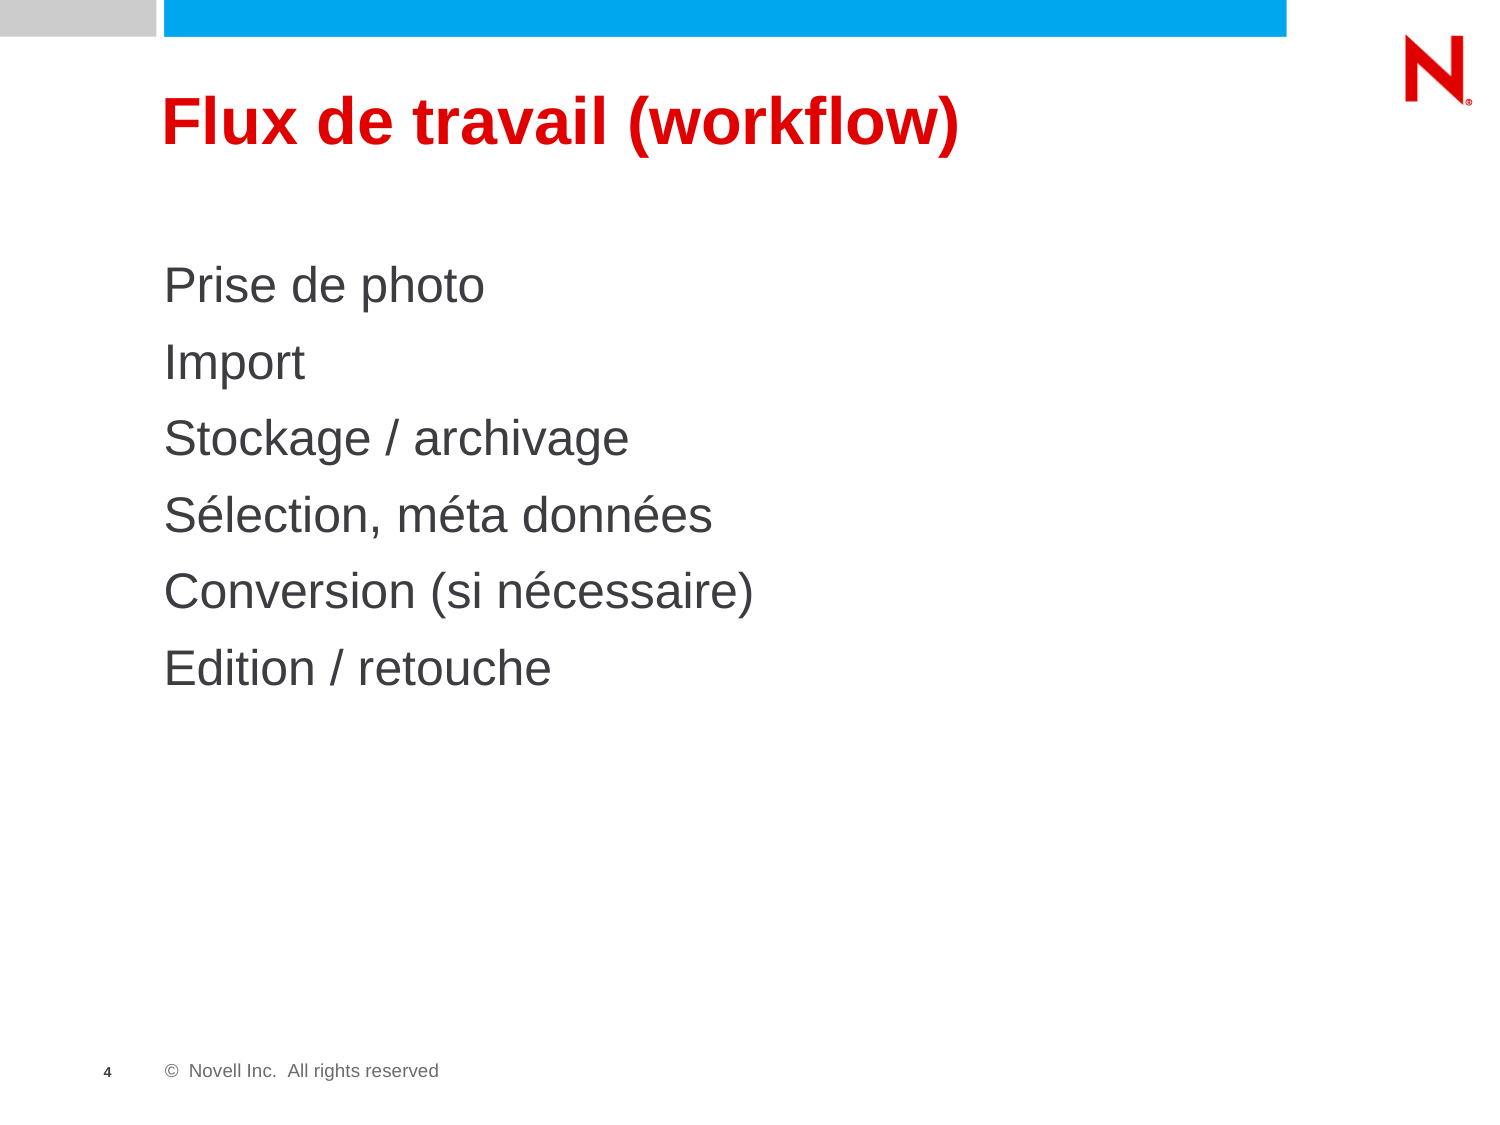

# Flux de travail (workflow)
Prise de photo
Import
Stockage / archivage
Sélection, méta données
Conversion (si nécessaire)
Edition / retouche